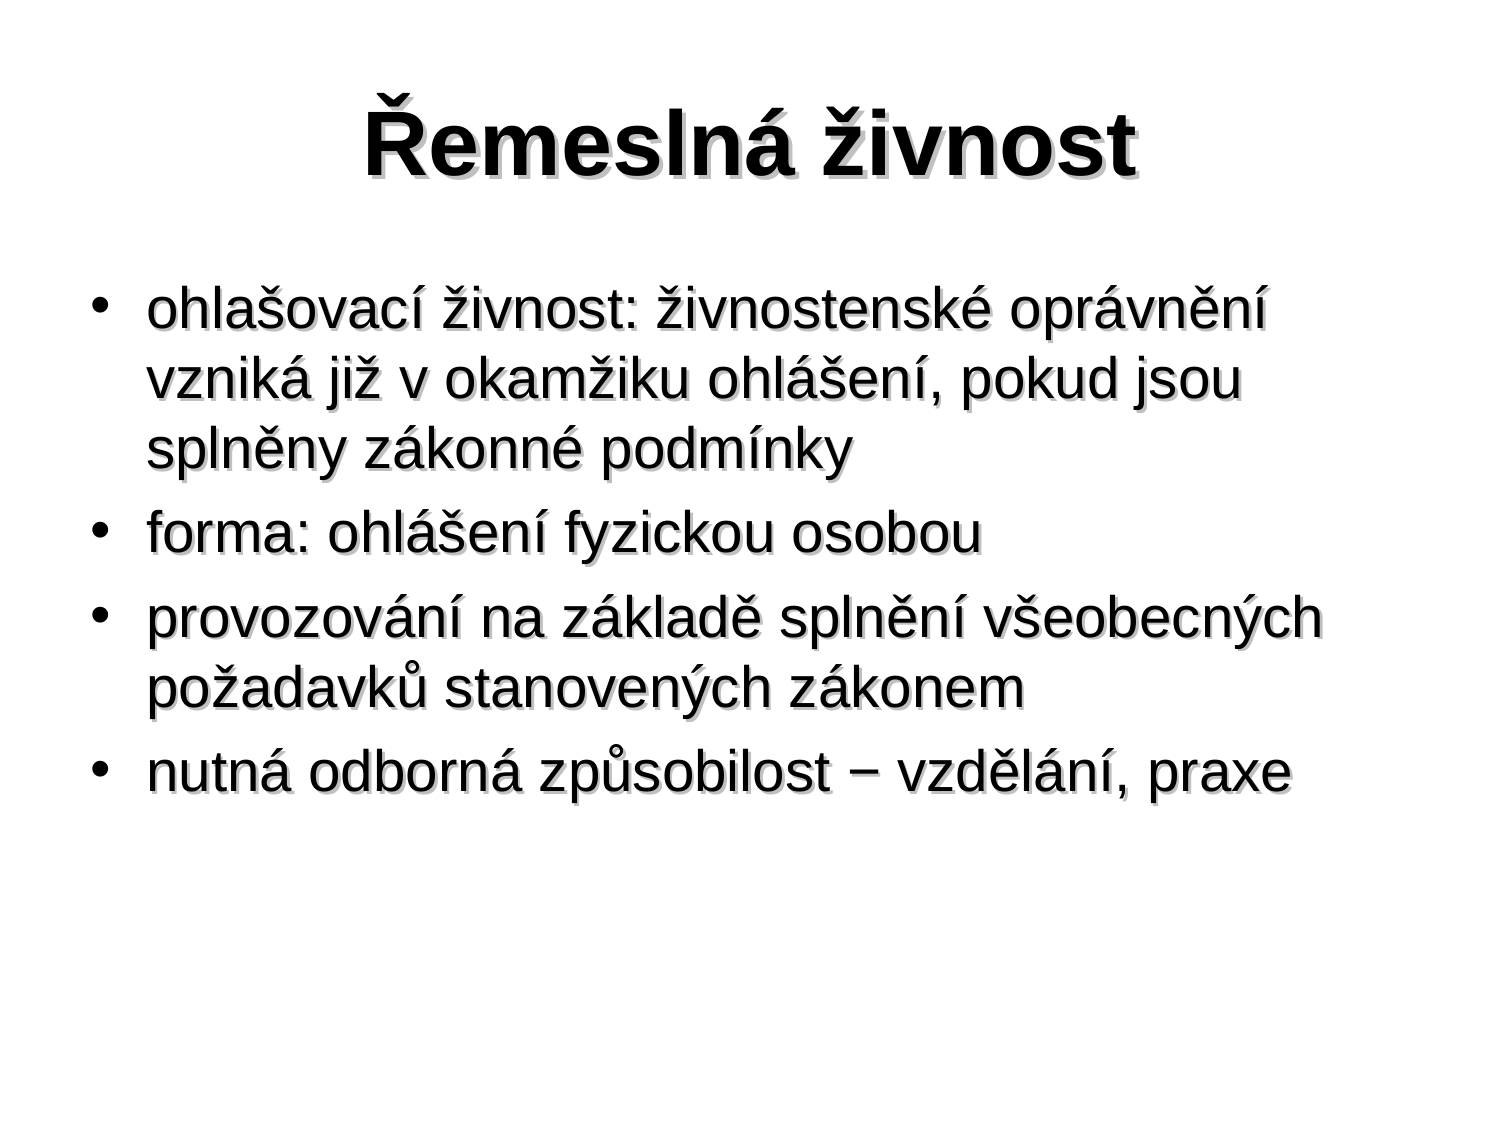

# Řemeslná živnost
ohlašovací živnost: živnostenské oprávnění vzniká již v okamžiku ohlášení, pokud jsou splněny zákonné podmínky
forma: ohlášení fyzickou osobou
provozování na základě splnění všeobecných požadavků stanovených zákonem
nutná odborná způsobilost − vzdělání, praxe